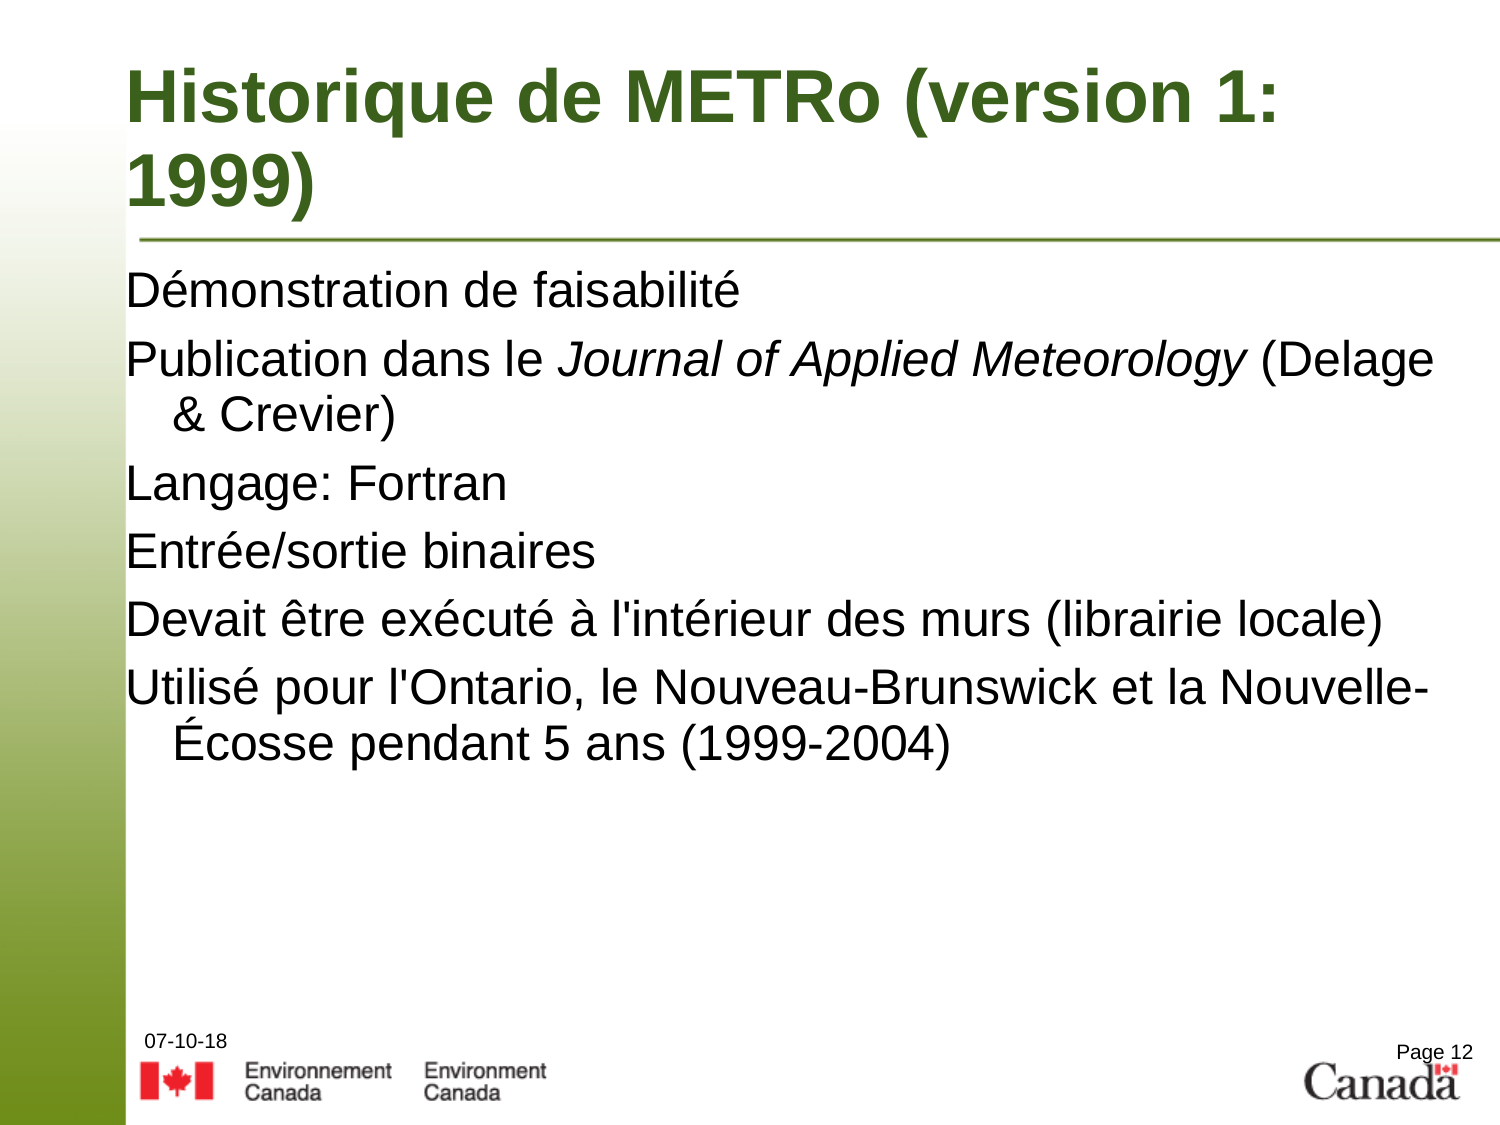

# Historique de METRo (version 1: 1999)
Démonstration de faisabilité
Publication dans le Journal of Applied Meteorology (Delage & Crevier)
Langage: Fortran
Entrée/sortie binaires
Devait être exécuté à l'intérieur des murs (librairie locale)
Utilisé pour l'Ontario, le Nouveau-Brunswick et la Nouvelle-Écosse pendant 5 ans (1999-2004)